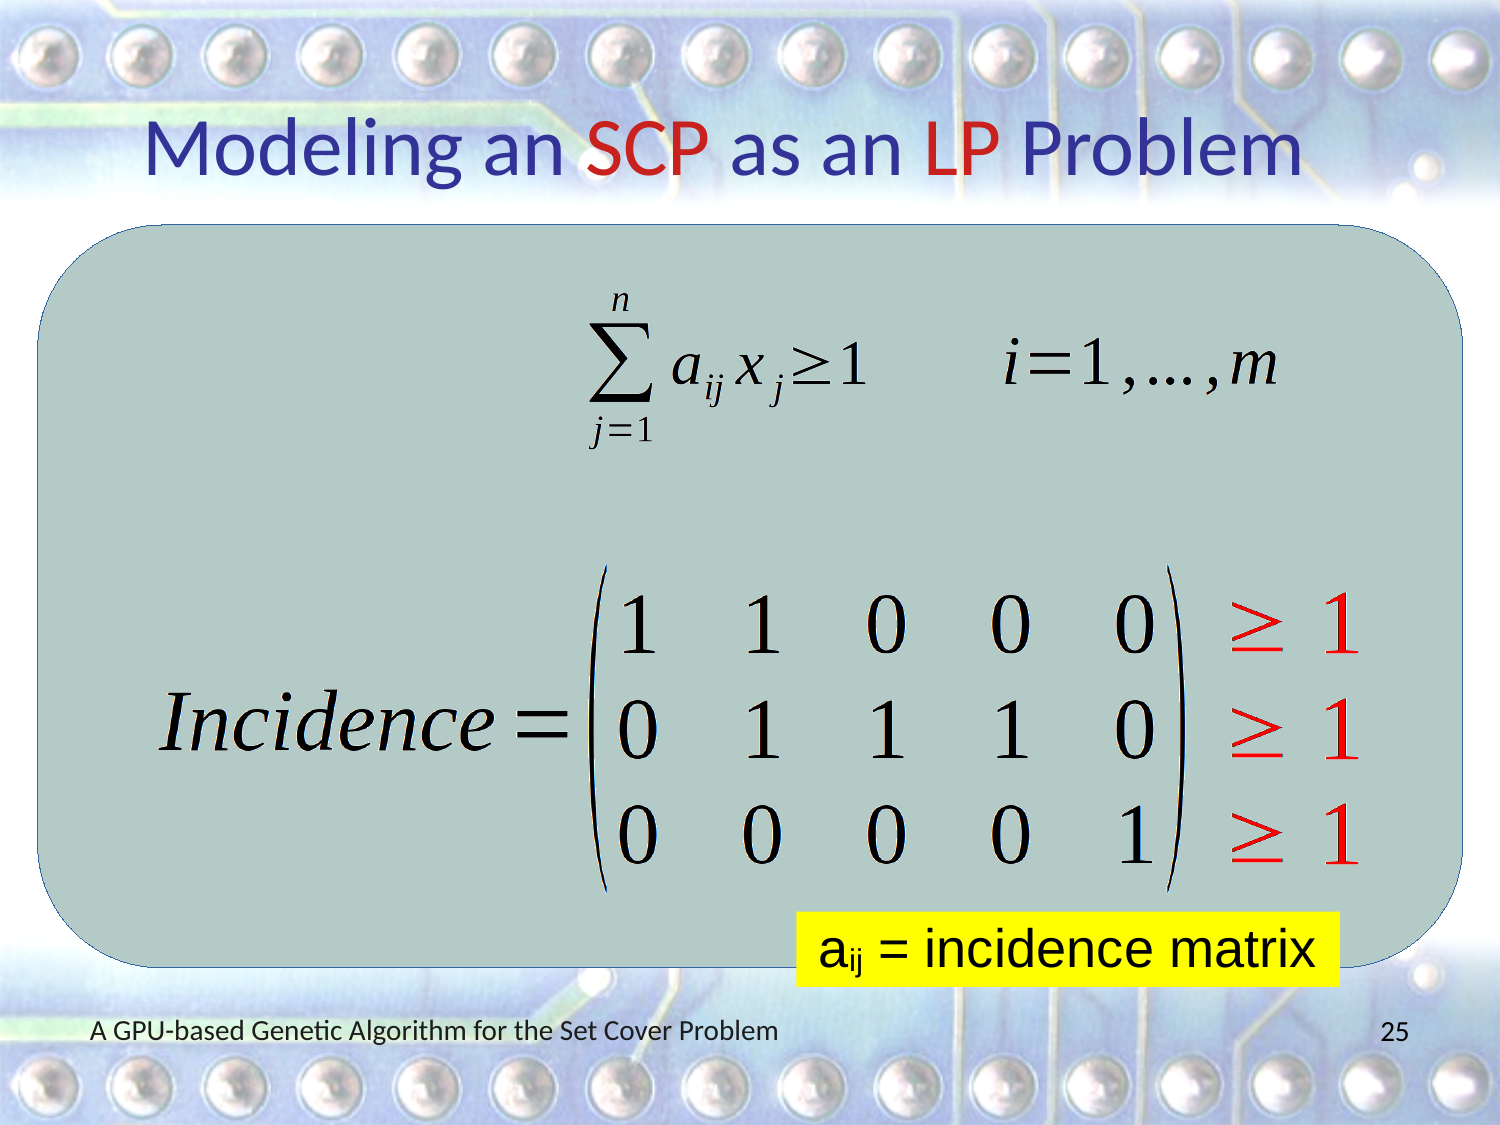

# Modeling an SCP as an LP Problem
aij = incidence matrix
A GPU-based Genetic Algorithm for the Set Cover Problem
25